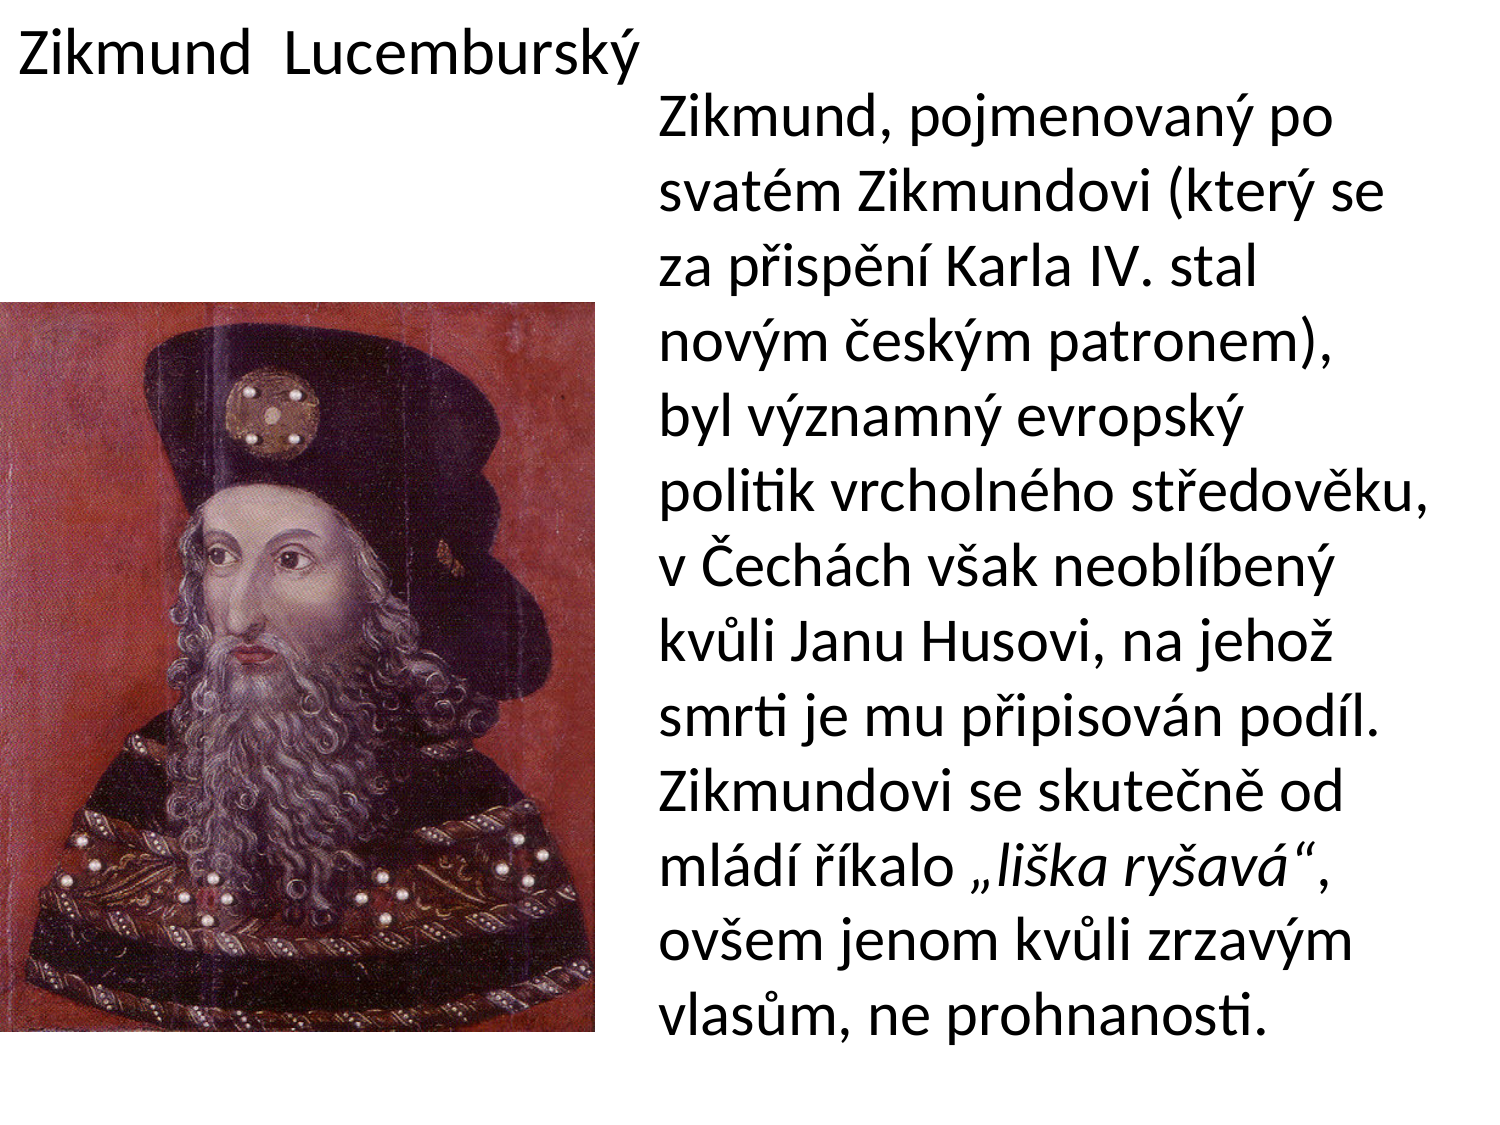

Zikmund Lucemburský
Zikmund, pojmenovaný po
svatém Zikmundovi (který se
za přispění Karla IV. stal
novým českým patronem),
byl významný evropský
politik vrcholného středověku, v Čechách však neoblíbený kvůli Janu Husovi, na jehož smrti je mu připisován podíl. Zikmundovi se skutečně od mládí říkalo „liška ryšavá“, ovšem jenom kvůli zrzavým vlasům, ne prohnanosti.